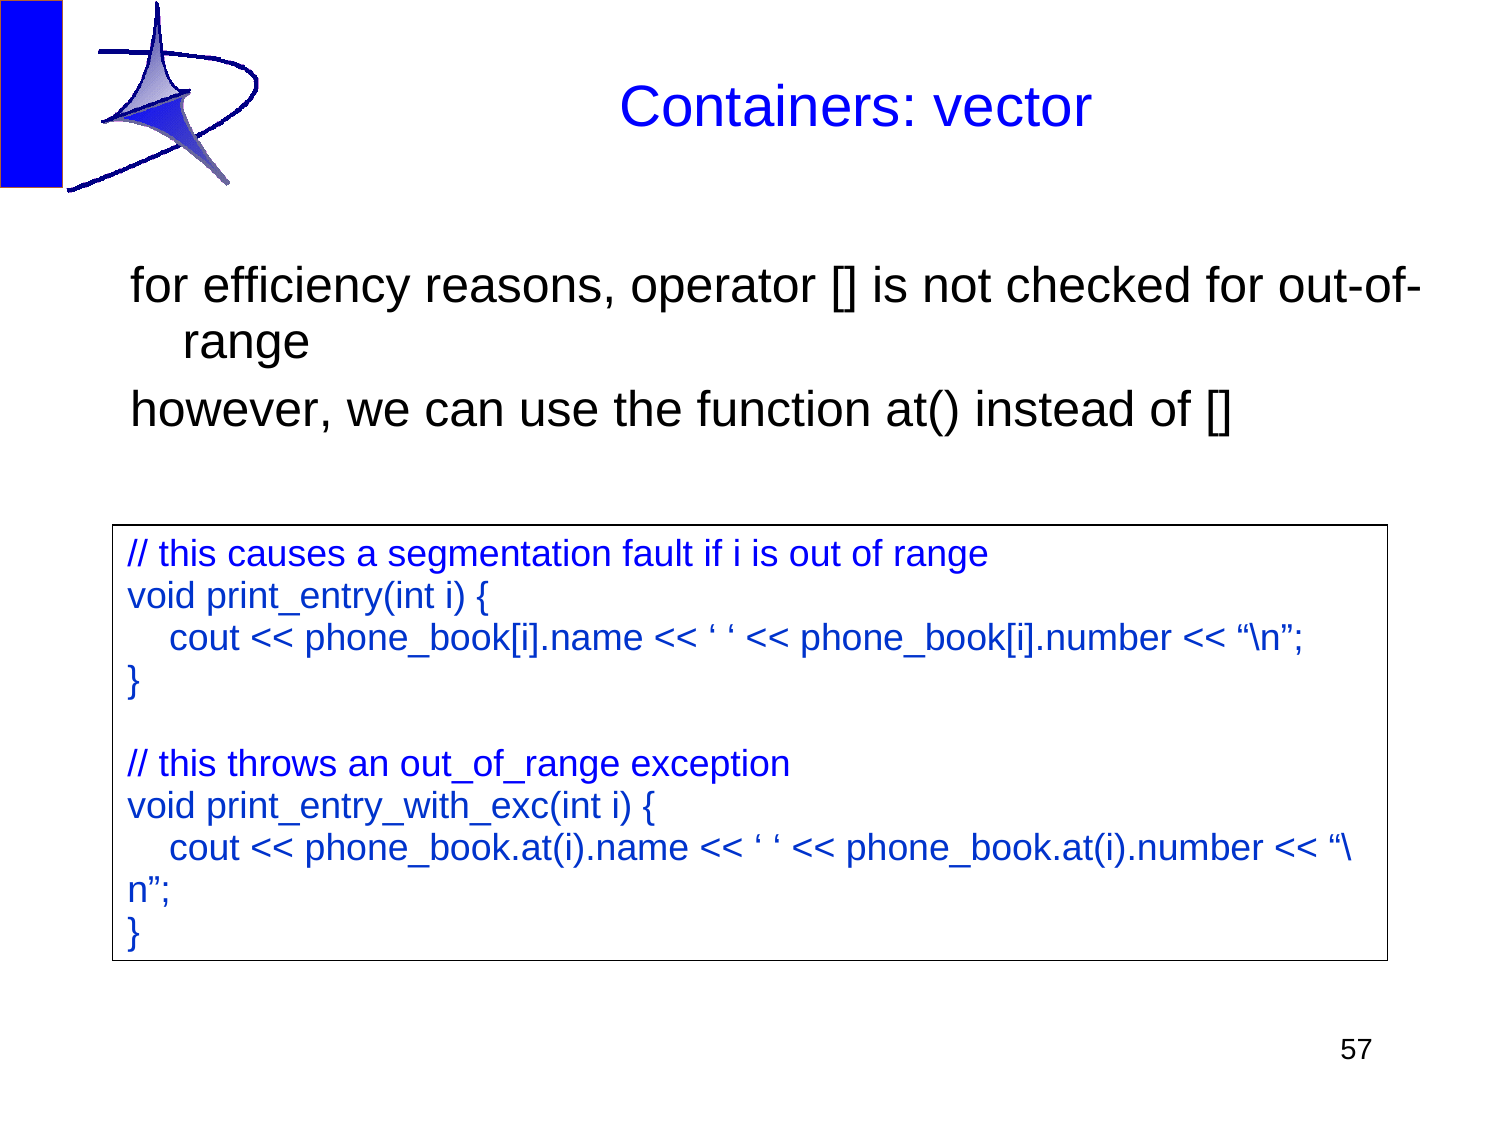

# Containers: vector
for efficiency reasons, operator [] is not checked for out-of-range
however, we can use the function at() instead of []
// this causes a segmentation fault if i is out of range
void print_entry(int i) {
 cout << phone_book[i].name << ‘ ‘ << phone_book[i].number << “\n”;
}
// this throws an out_of_range exception
void print_entry_with_exc(int i) {
 cout << phone_book.at(i).name << ‘ ‘ << phone_book.at(i).number << “\n”;
}
57